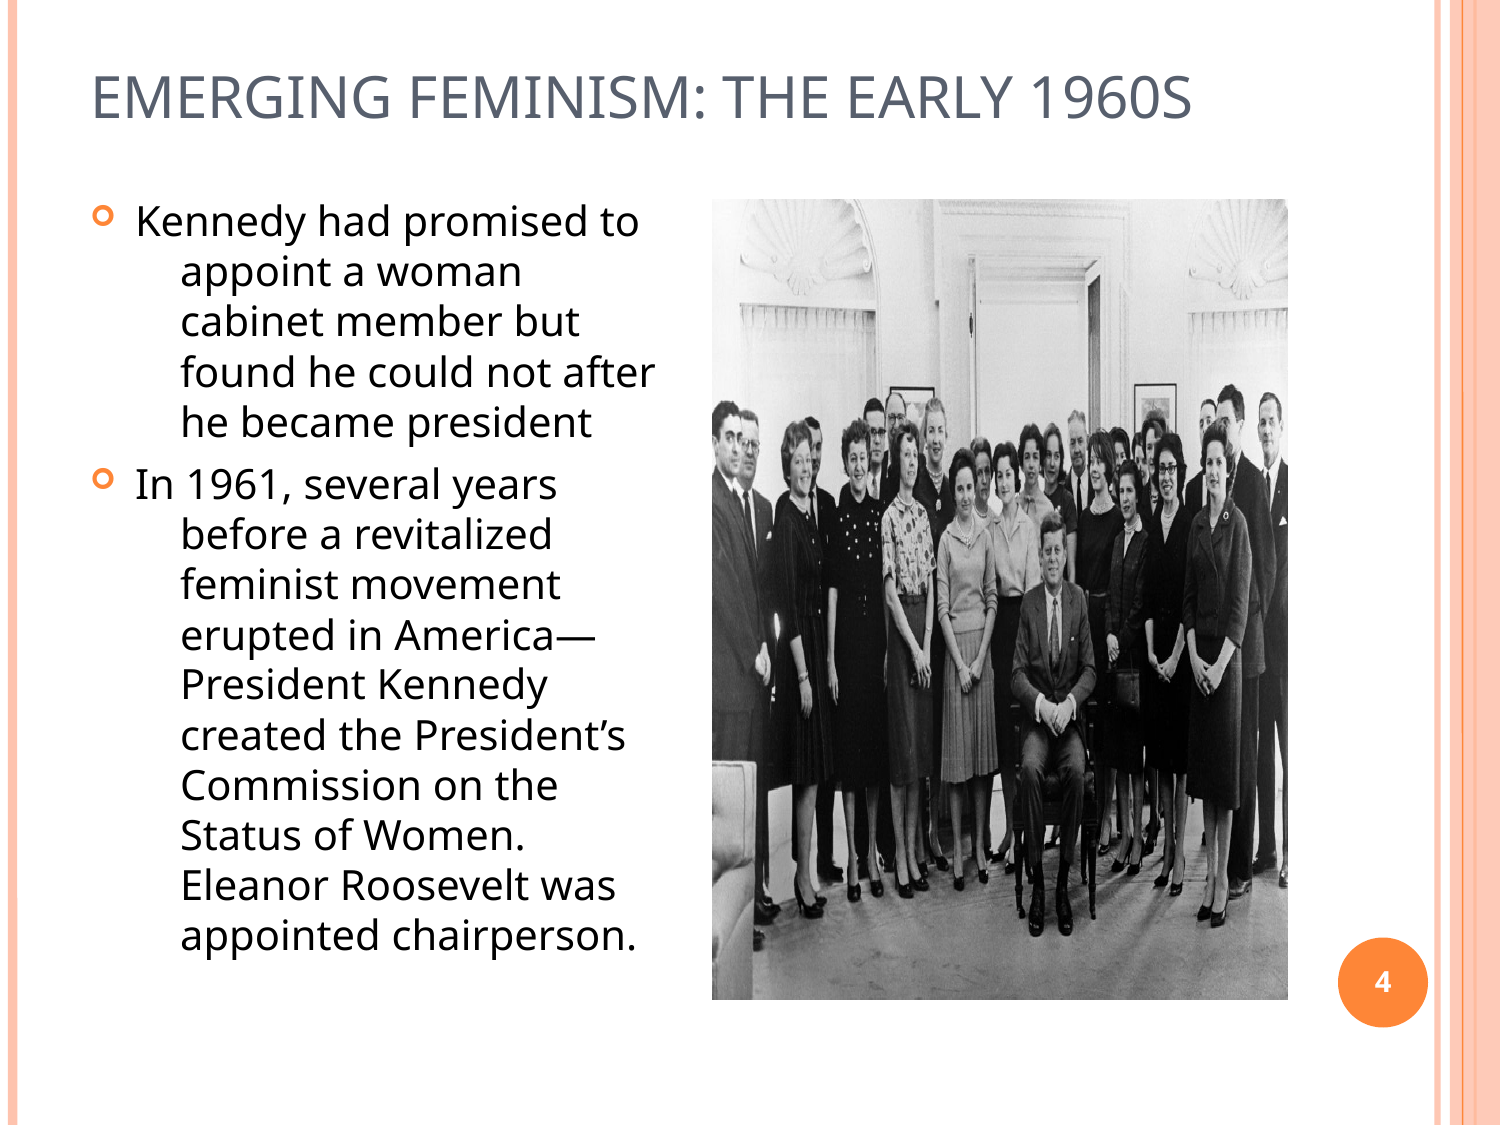

# Emerging Feminism: The Early 1960s
Kennedy had promised to appoint a woman cabinet member but found he could not after he became president
In 1961, several years before a revitalized feminist movement erupted in America—President Kennedy created the President’s Commission on the Status of Women. Eleanor Roosevelt was appointed chairperson.